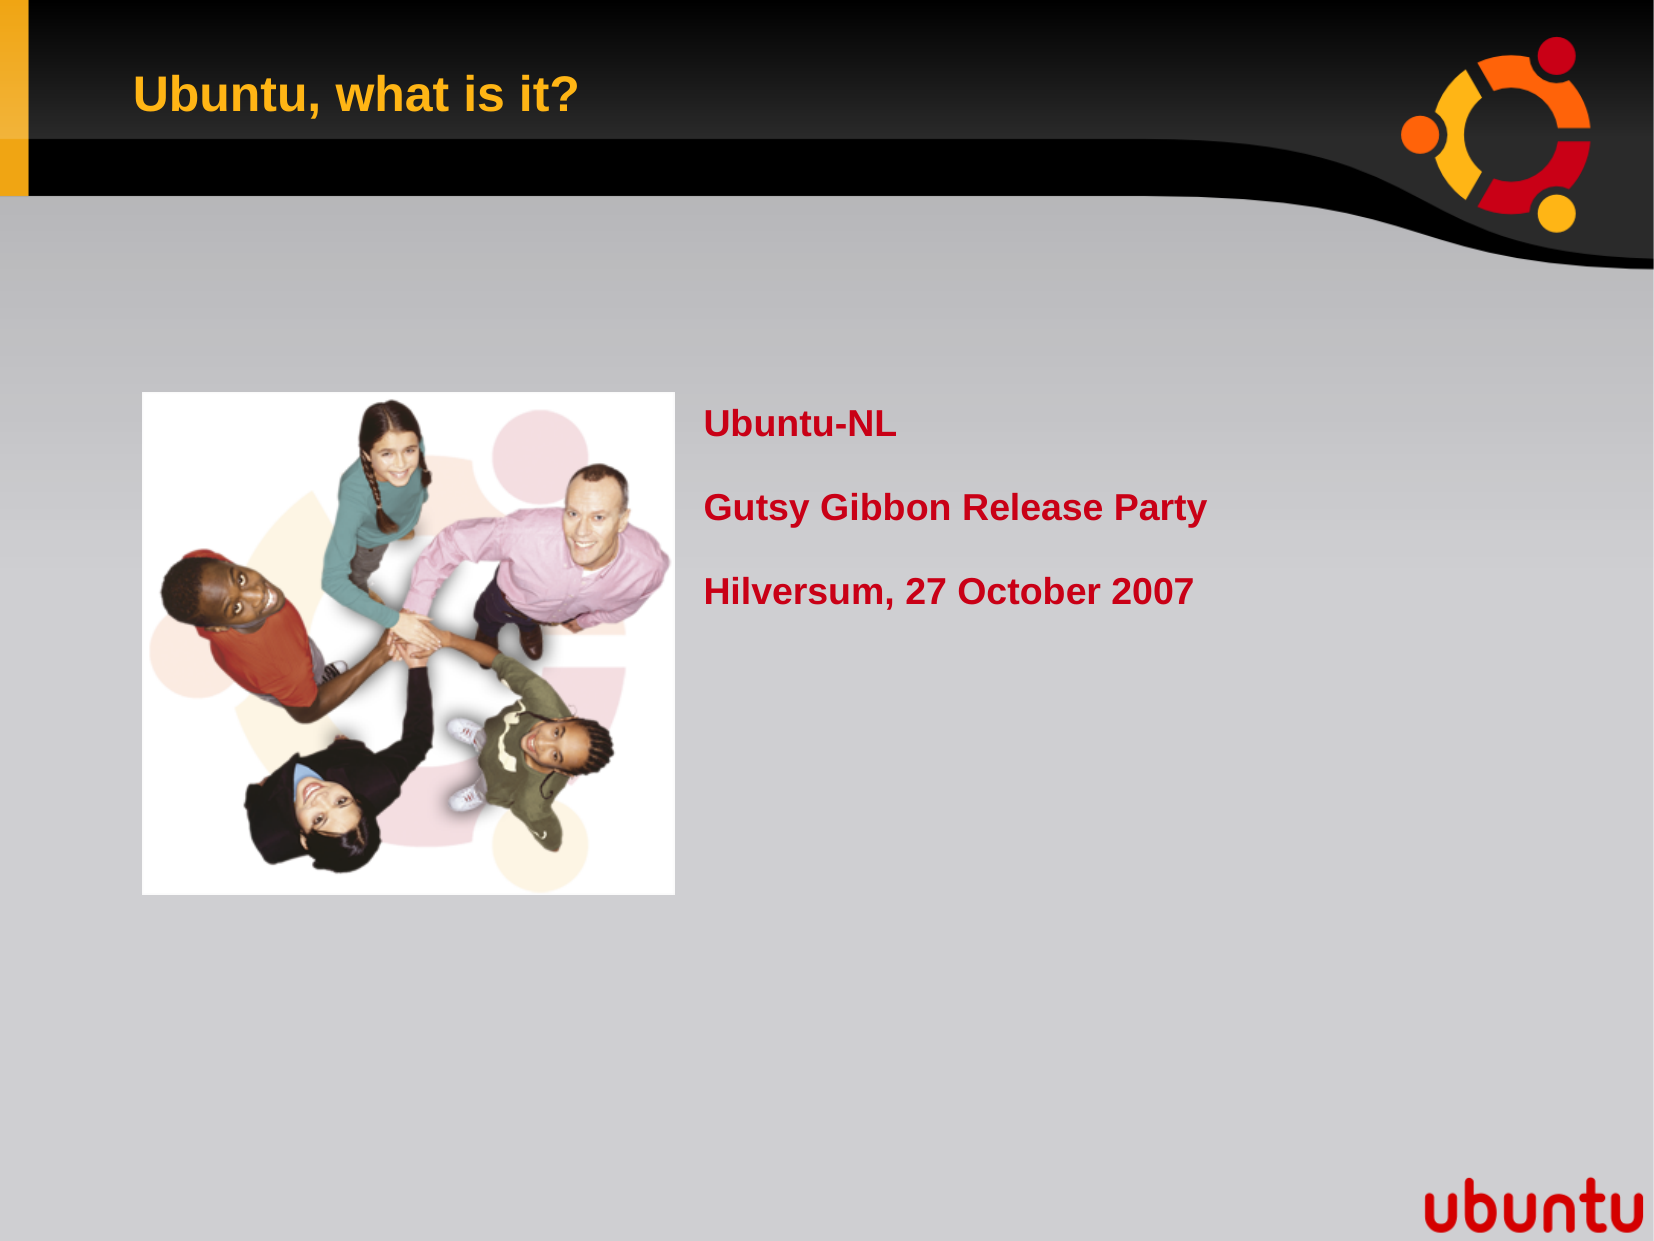

Ubuntu, what is it?
Ubuntu-NL
Gutsy Gibbon Release Party
Hilversum, 27 October 2007